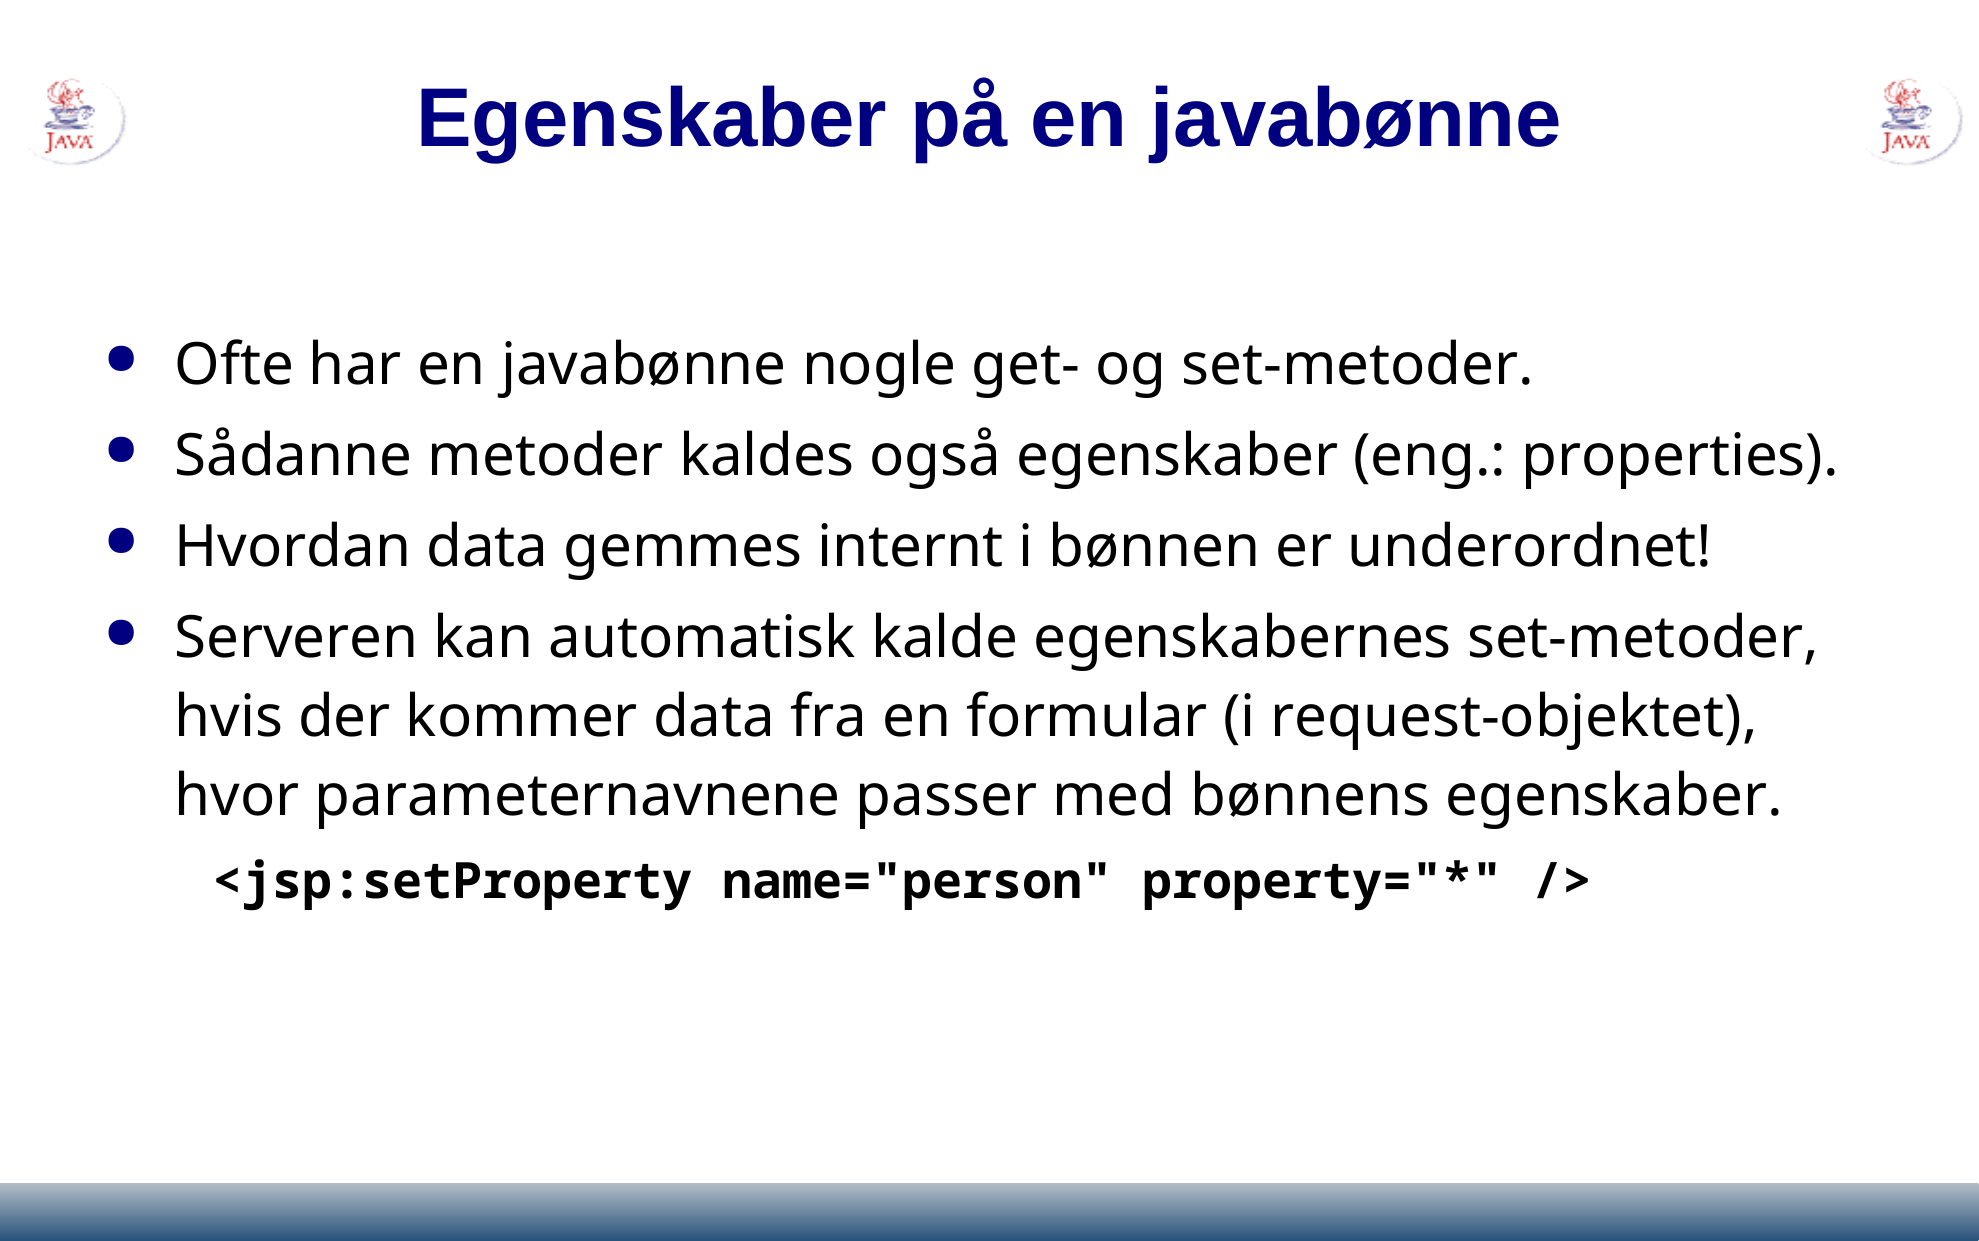

# Egenskaber på en javabønne
Ofte har en javabønne nogle get- og set-metoder.
Sådanne metoder kaldes også egenskaber (eng.: properties).
Hvordan data gemmes internt i bønnen er underordnet!
Serveren kan automatisk kalde egenskabernes set-metoder, hvis der kommer data fra en formular (i request-objektet), hvor parameternavnene passer med bønnens egenskaber.
 <jsp:setProperty name="person" property="*" />